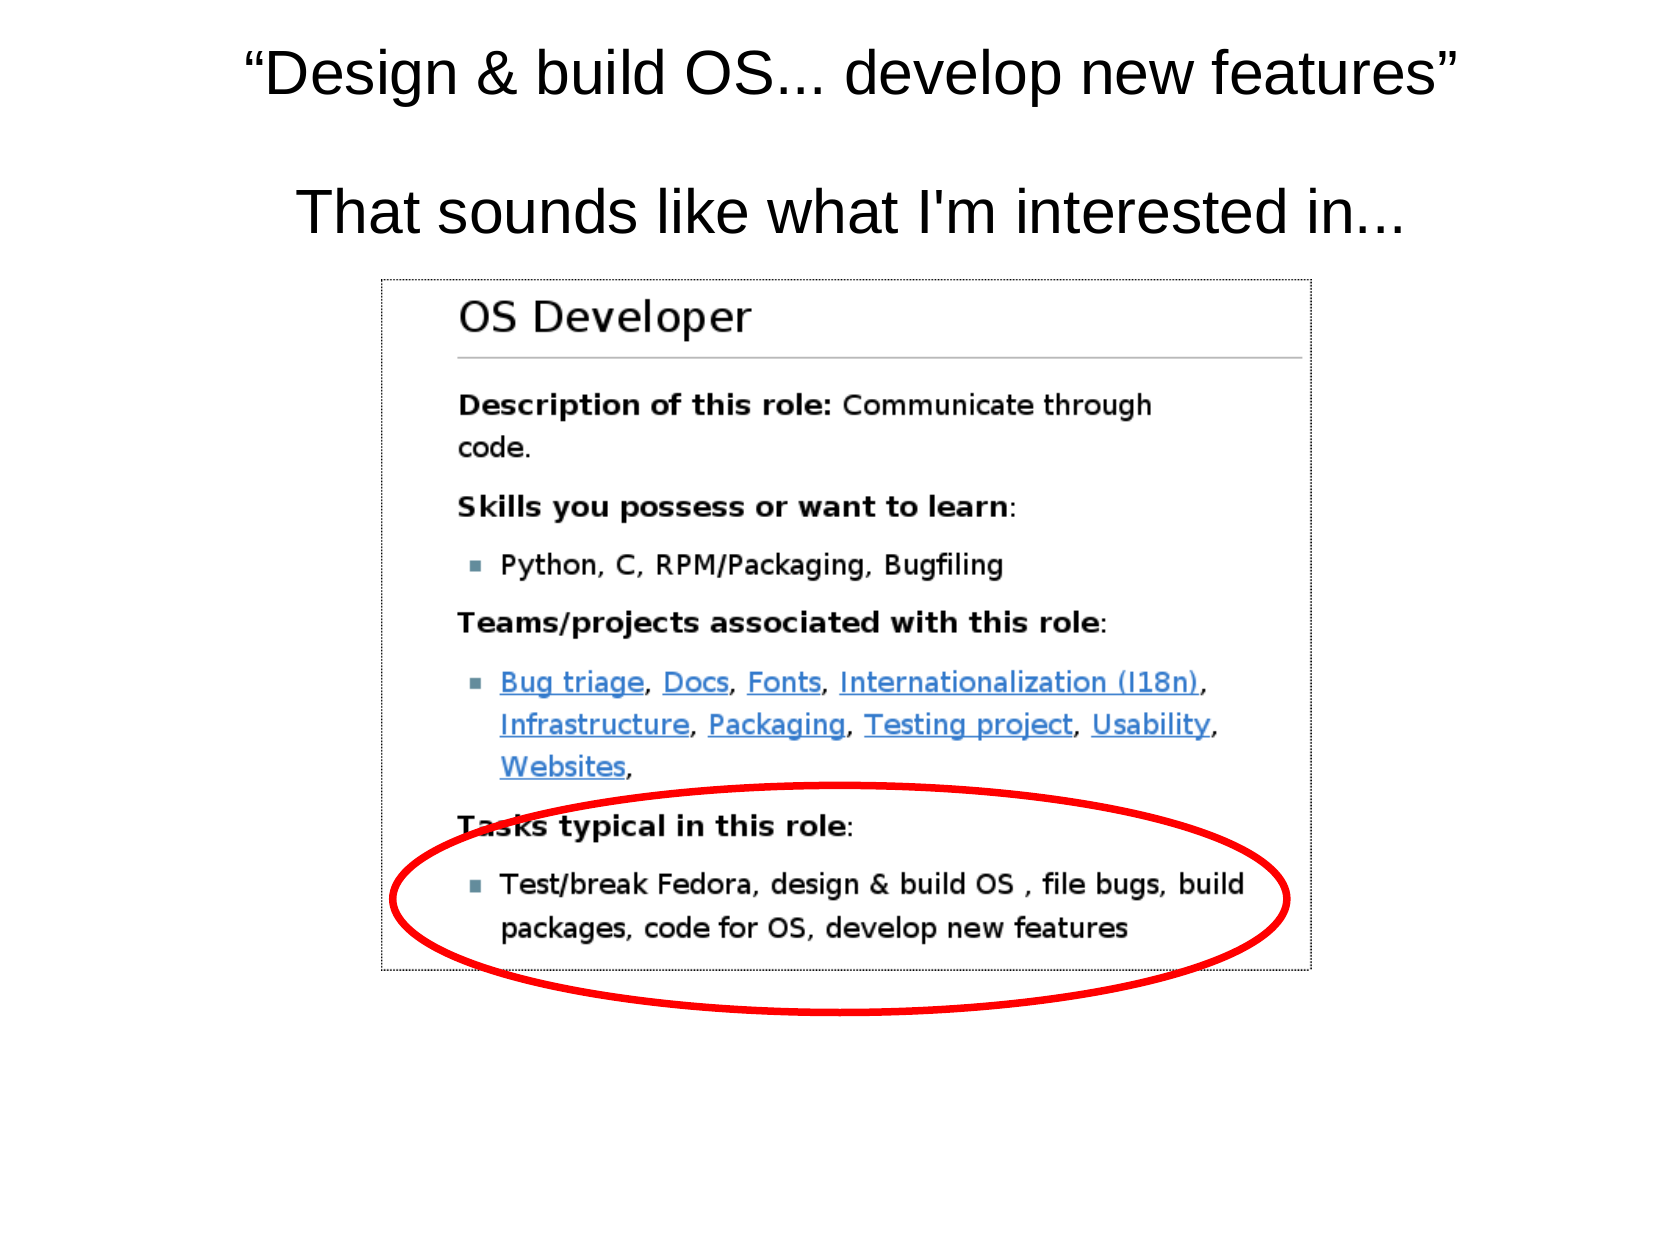

“Design & build OS... develop new features”
That sounds like what I'm interested in...